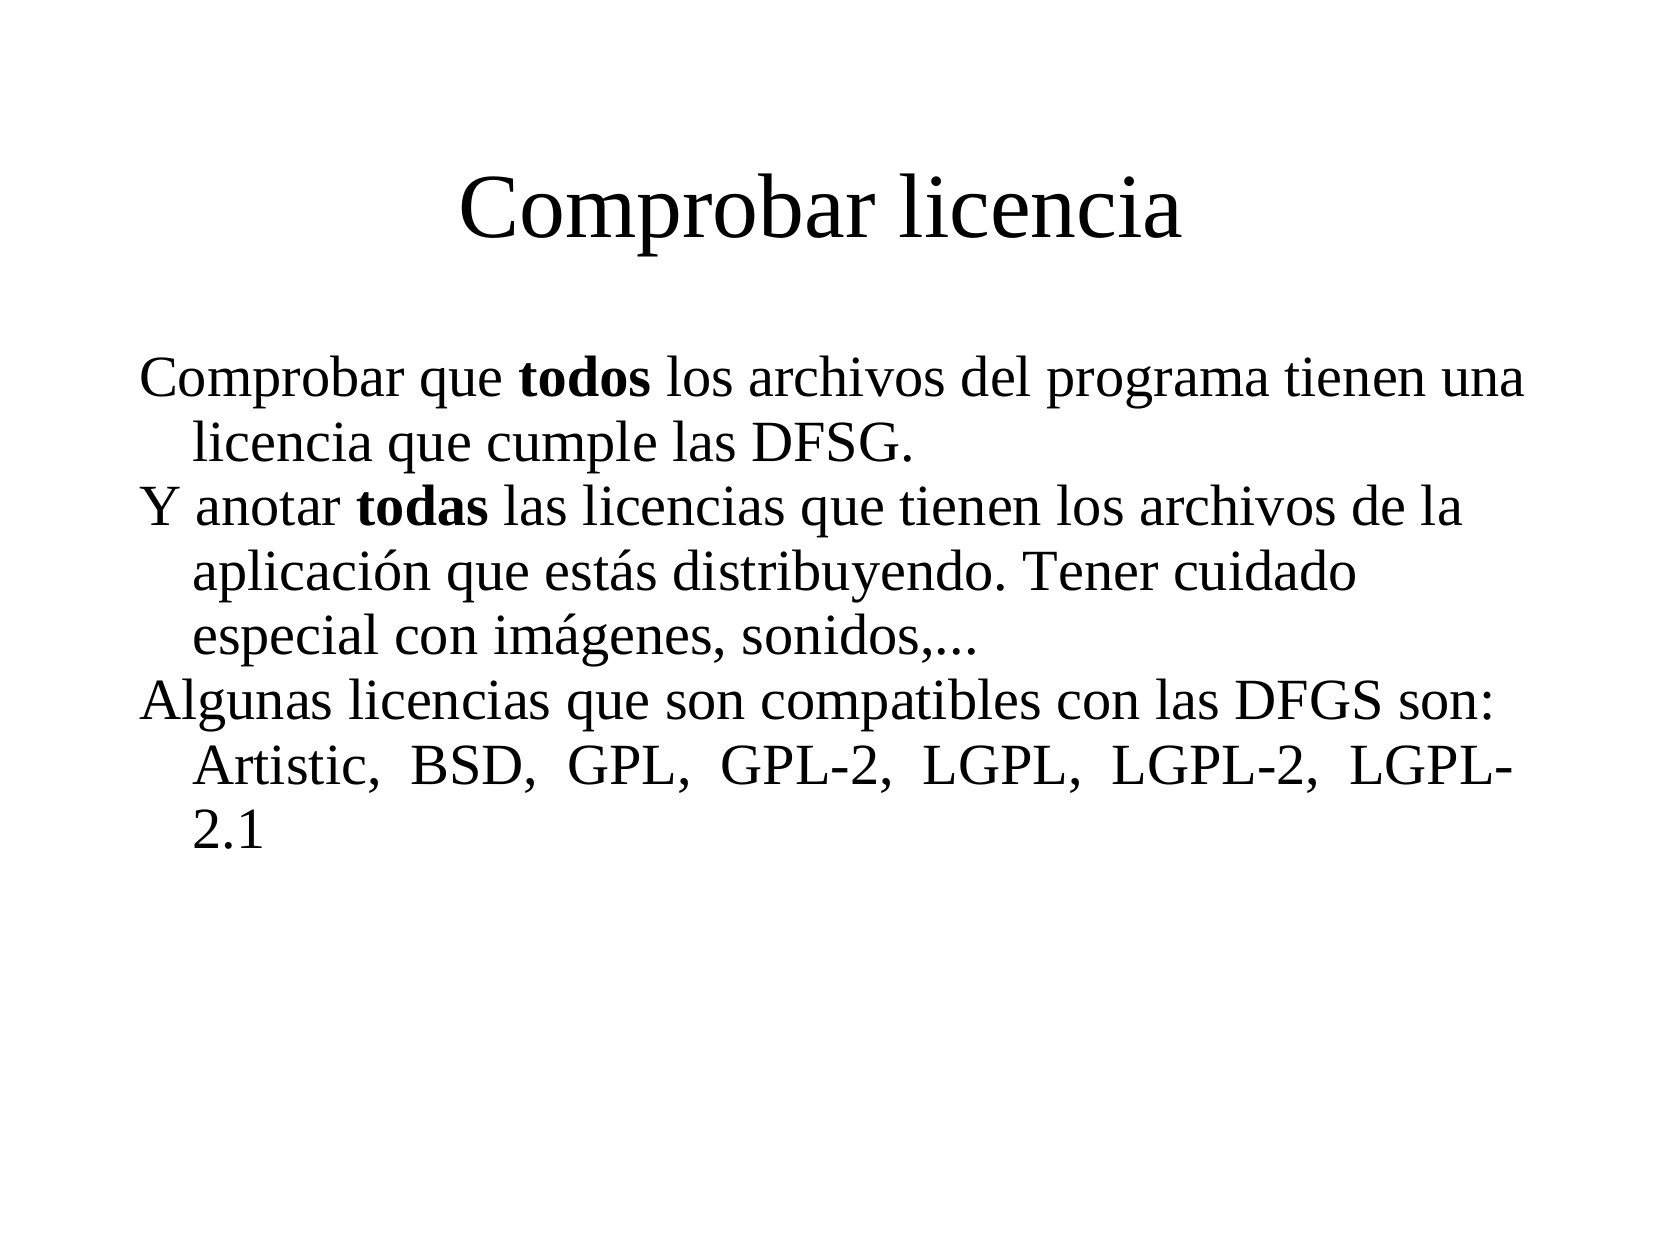

# Comprobar licencia
Comprobar que todos los archivos del programa tienen una licencia que cumple las DFSG.
Y anotar todas las licencias que tienen los archivos de la aplicación que estás distribuyendo. Tener cuidado especial con imágenes, sonidos,...
Algunas licencias que son compatibles con las DFGS son: Artistic, BSD, GPL, GPL-2, LGPL, LGPL-2, LGPL-2.1